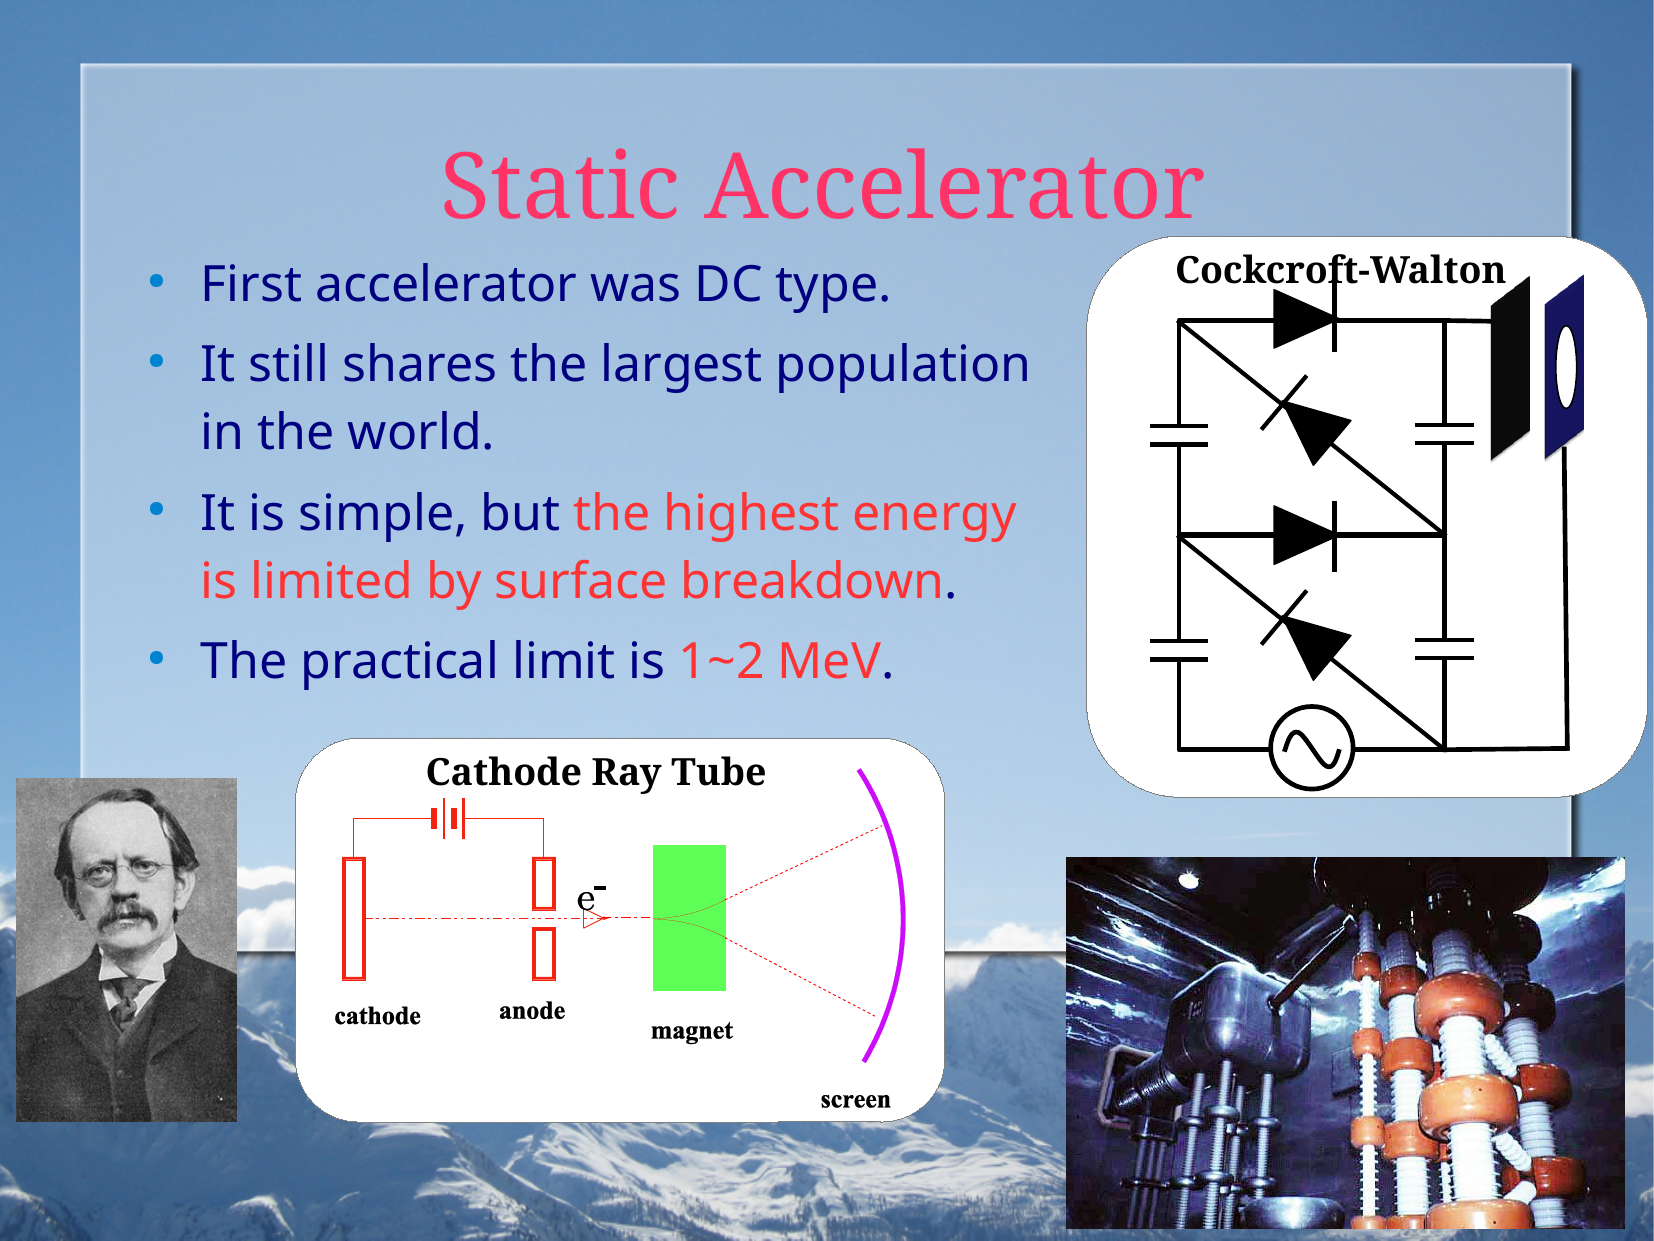

# Static Accelerator
Cockcroft-Walton
First accelerator was DC type.
It still shares the largest population in the world.
It is simple, but the highest energy is limited by surface breakdown.
The practical limit is 1~2 MeV.
Cathode Ray Tube
5